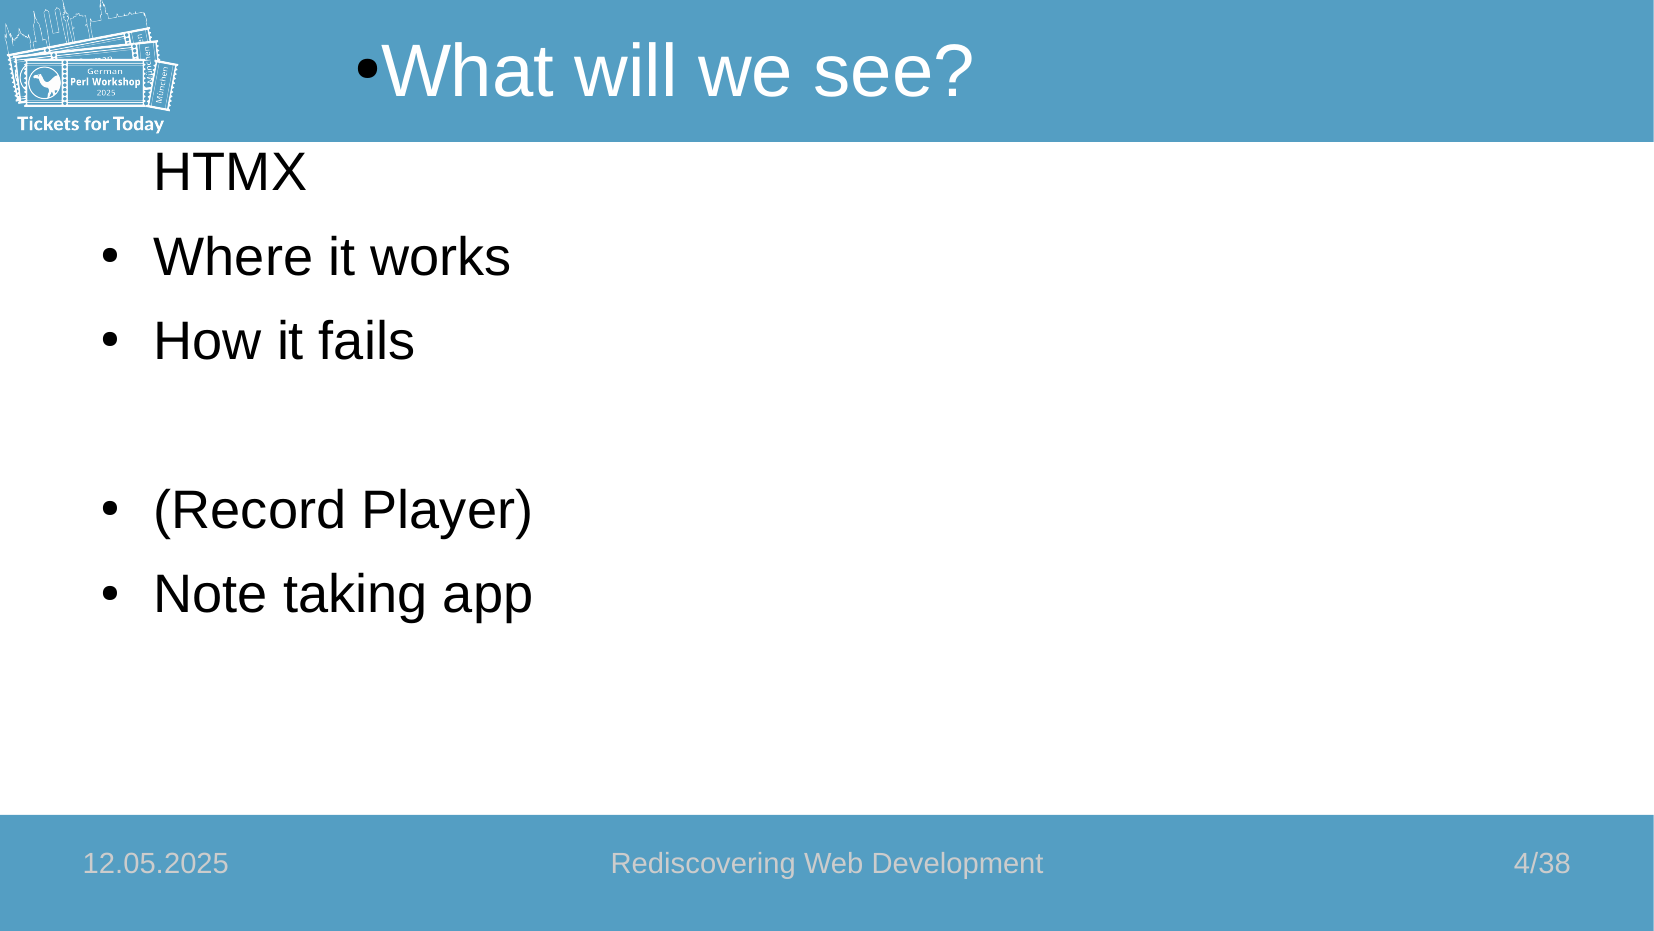

# What will we see?
HTMX
Where it works
How it fails
(Record Player)
Note taking app
08. März 2019
4